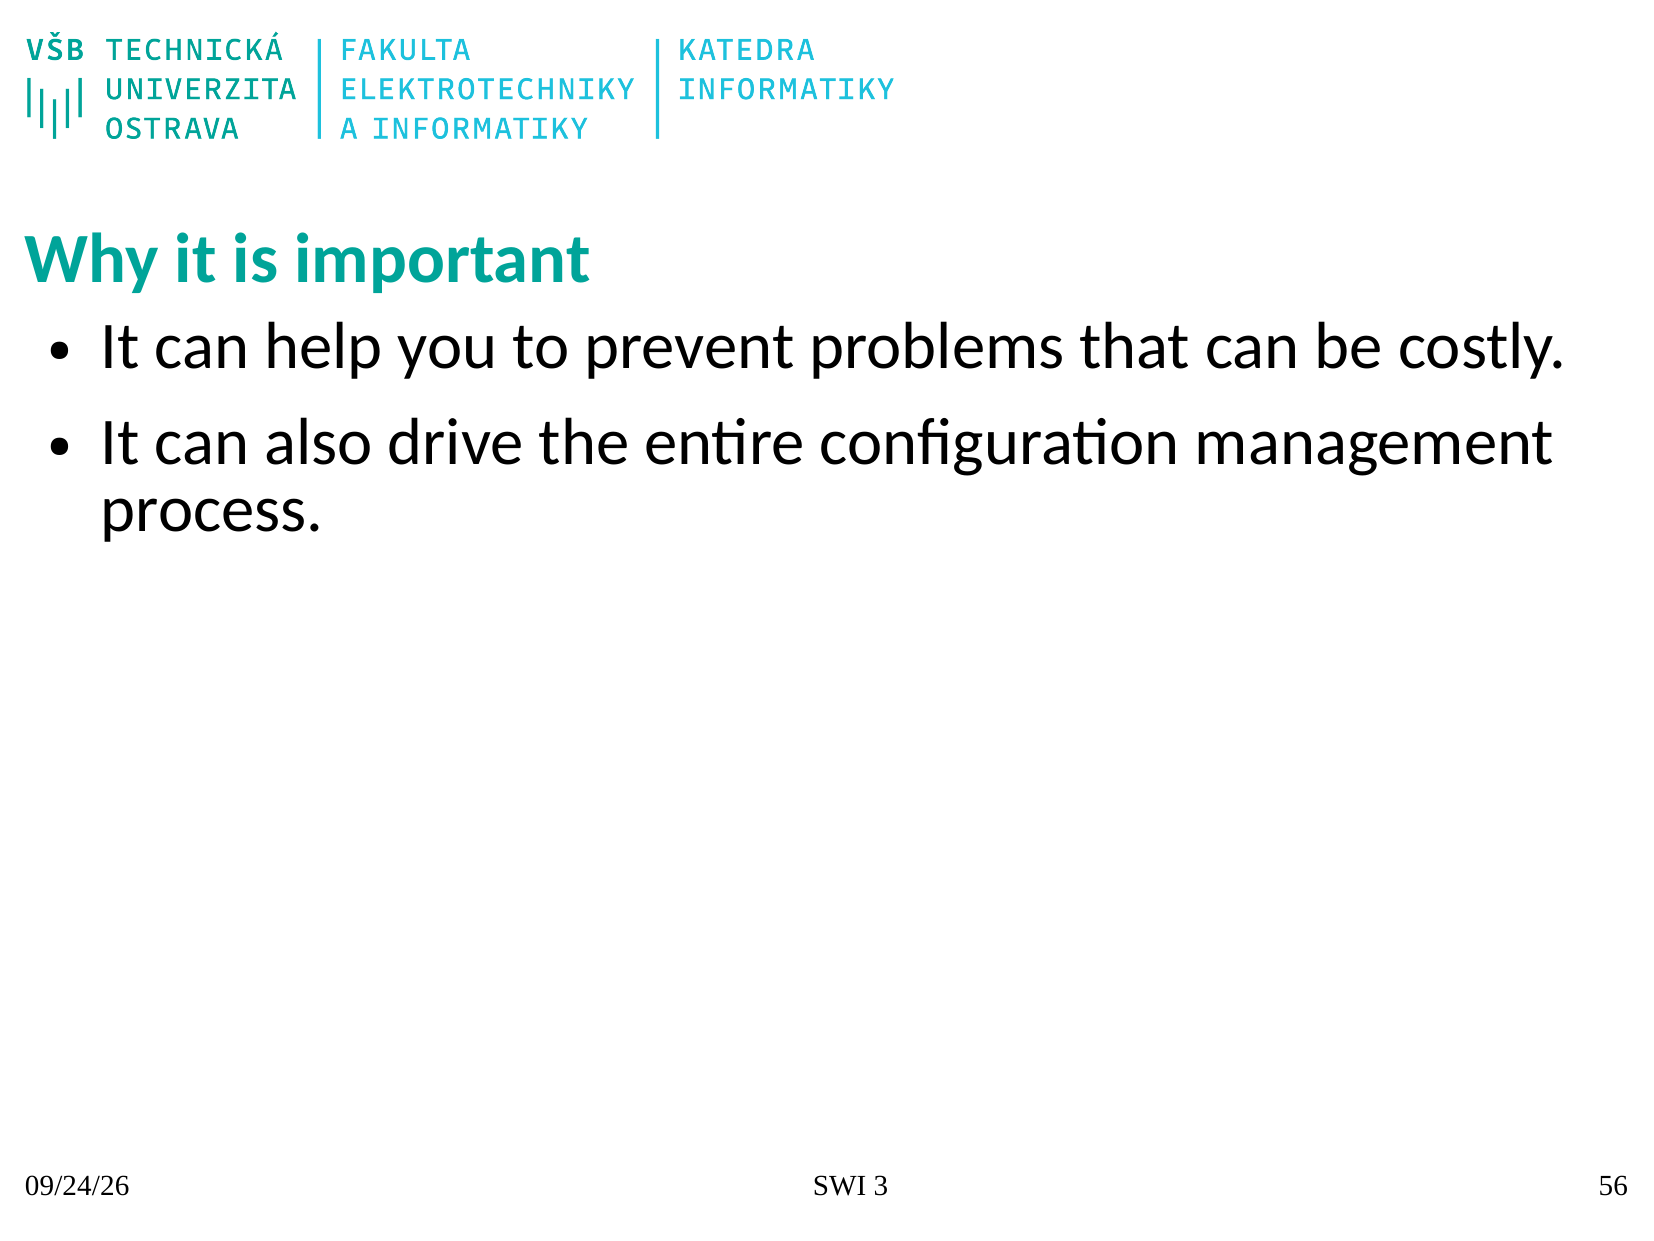

# Why it is important
It can help you to prevent problems that can be costly.
It can also drive the entire configuration management process.
SWI 3
56